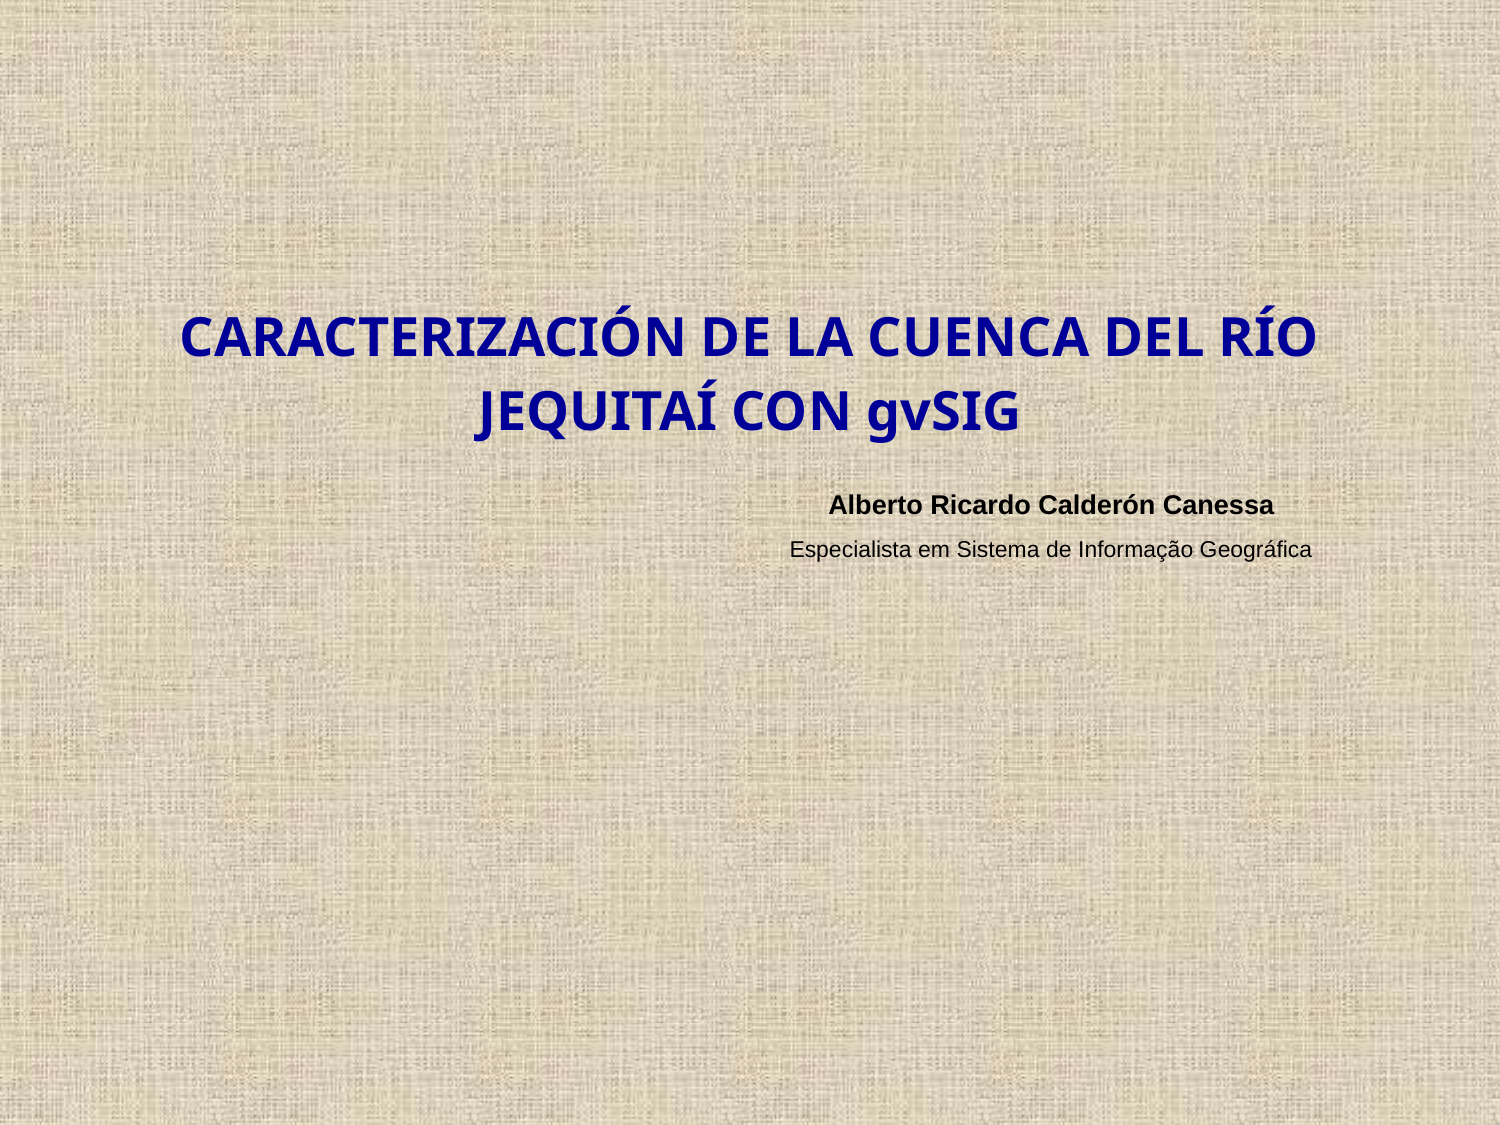

CARACTERIZACIÓN DE LA CUENCA DEL RÍO JEQUITAÍ CON gvSIG
Alberto Ricardo Calderón Canessa
Especialista em Sistema de Informação Geográfica